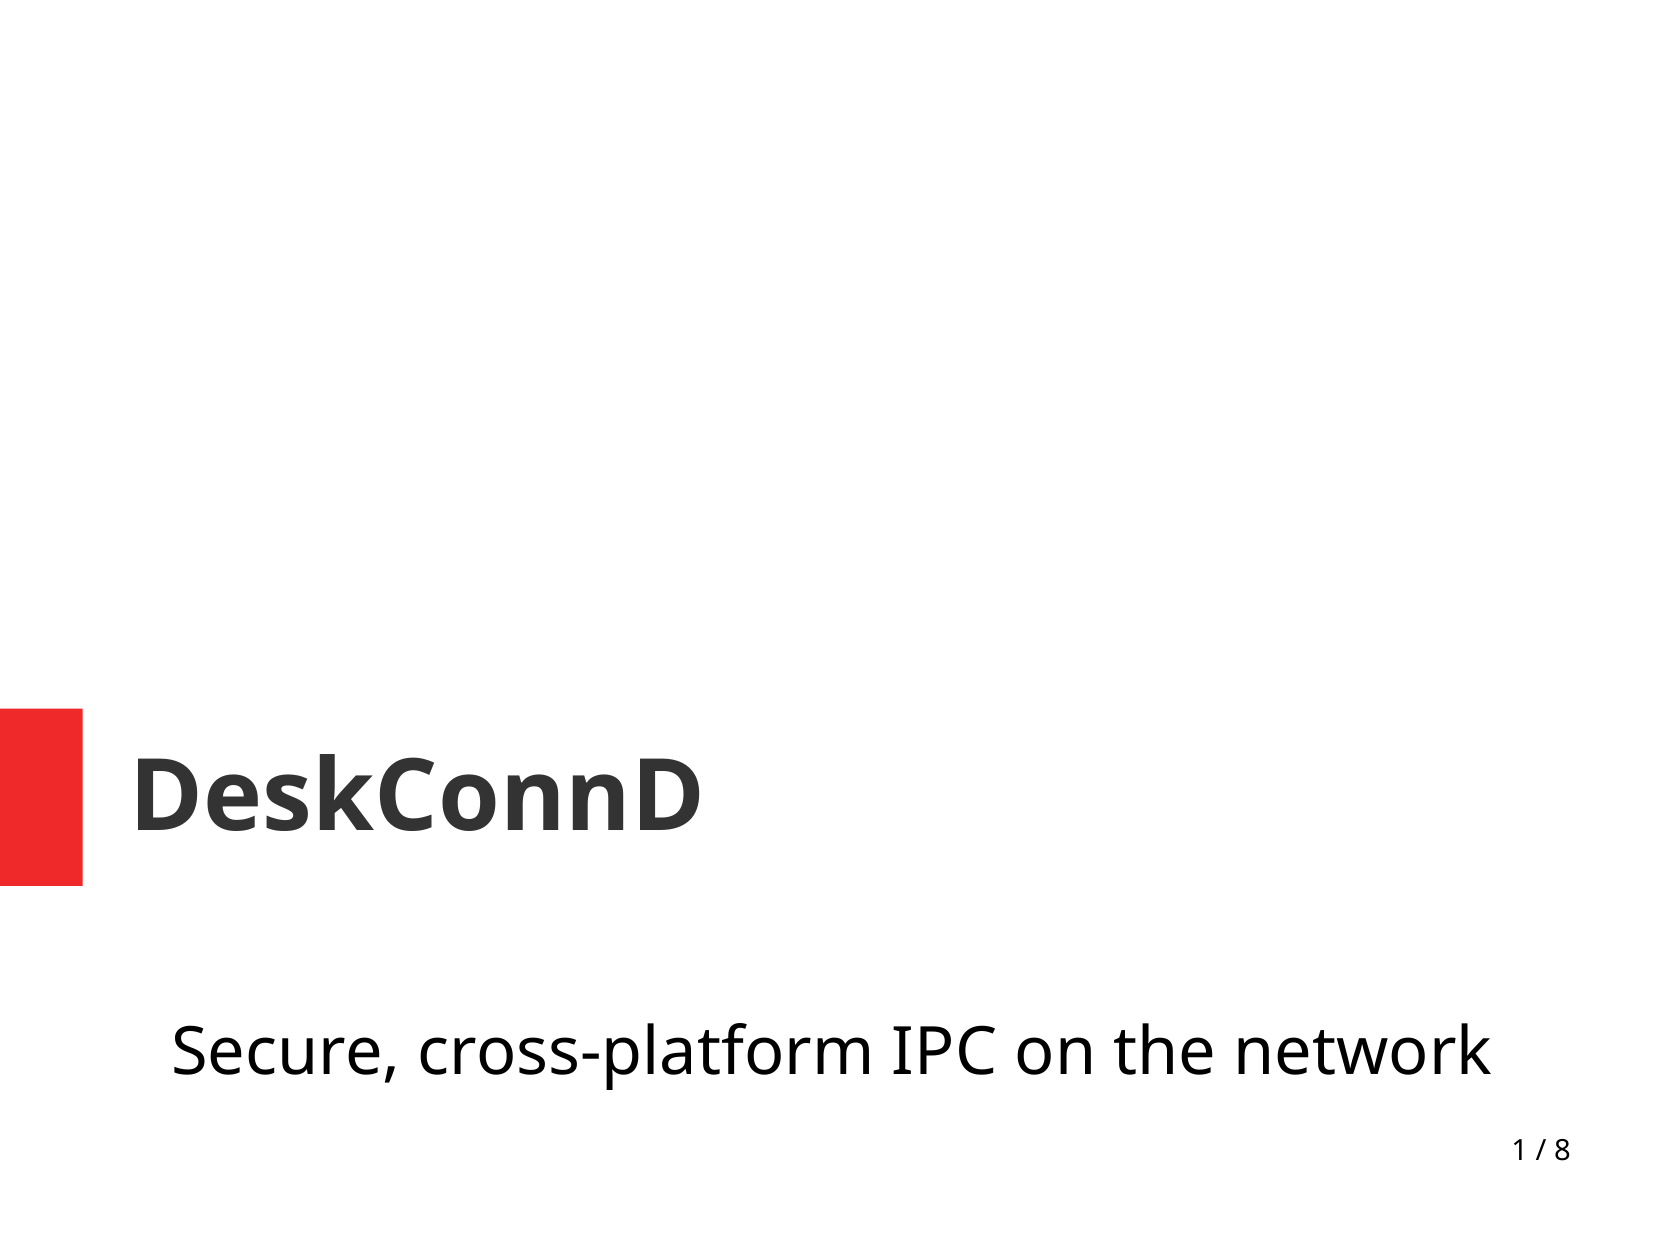

# DeskConnD
Secure, cross-platform IPC on the network
1